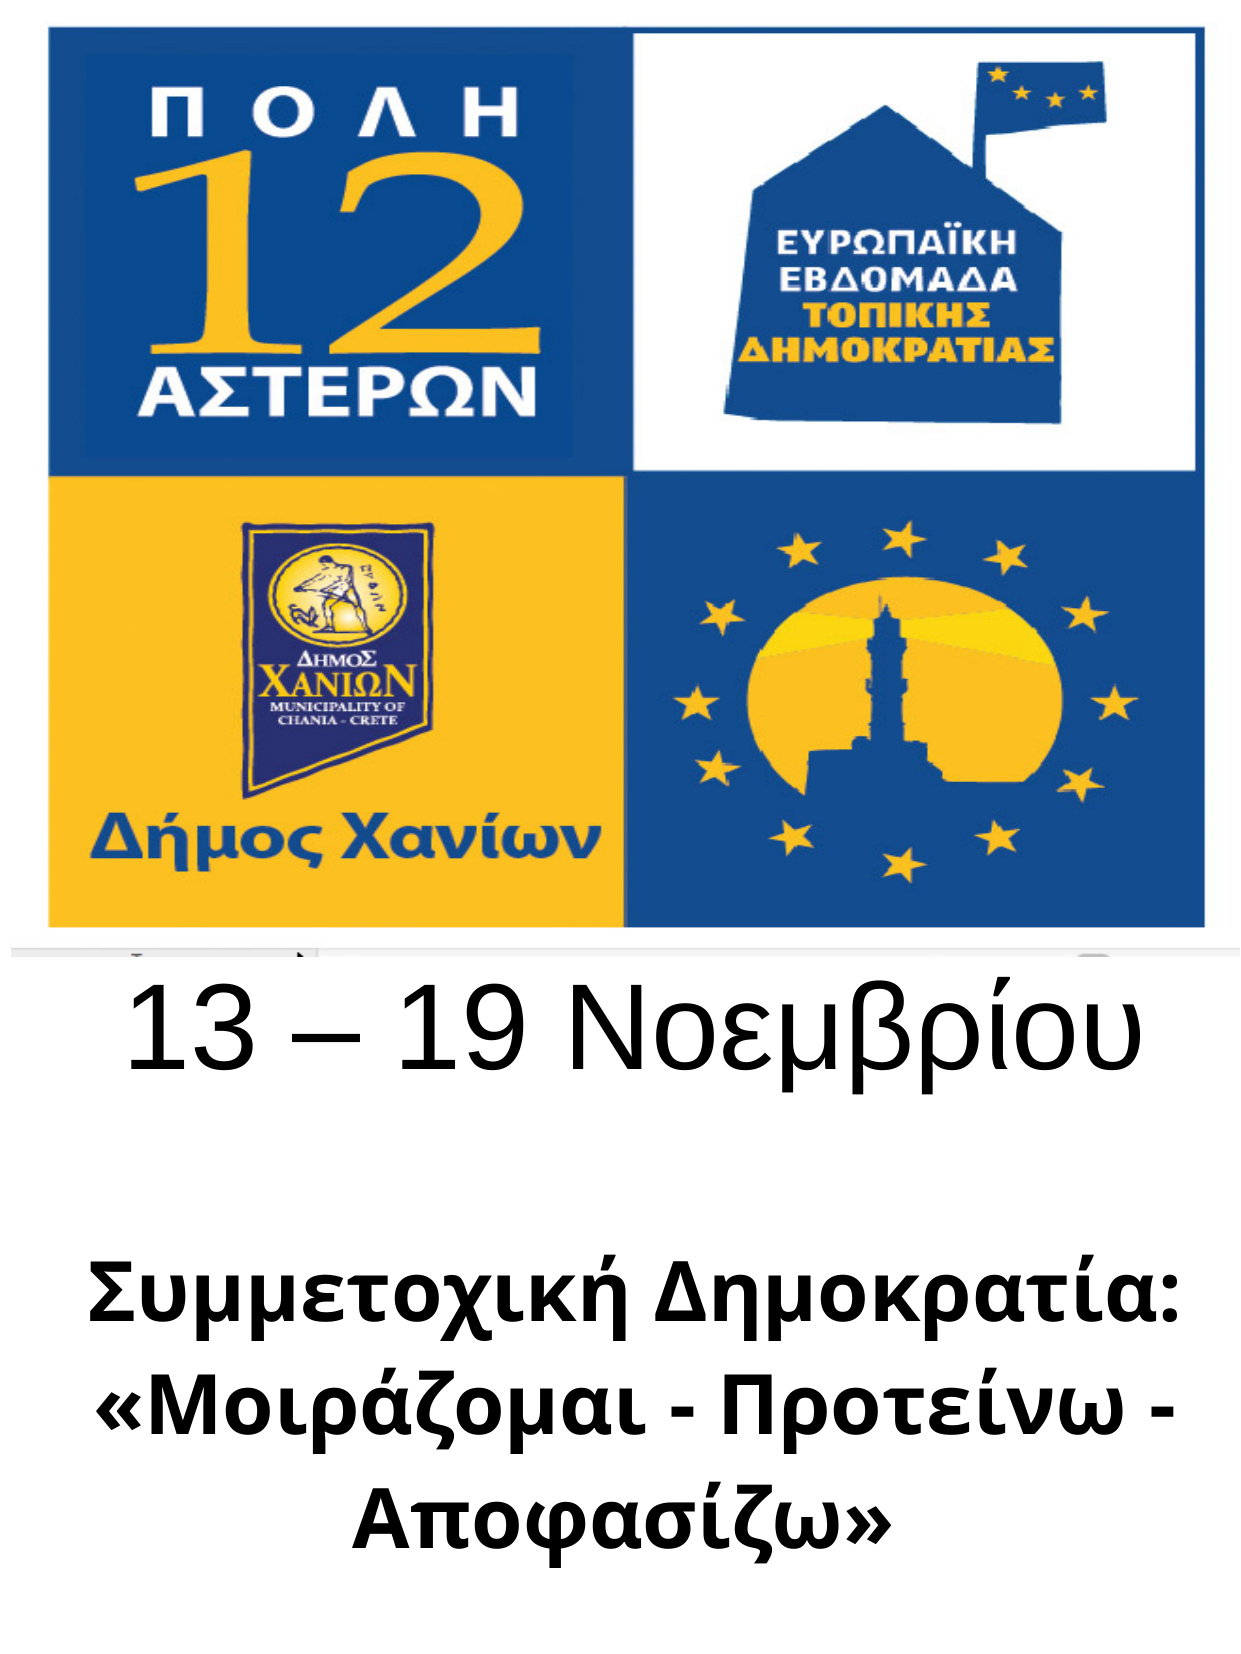

# 13 – 19 Νοεμβρίου Συμμετοχική Δημοκρατία: «Μοιράζομαι - Προτείνω - Αποφασίζω»